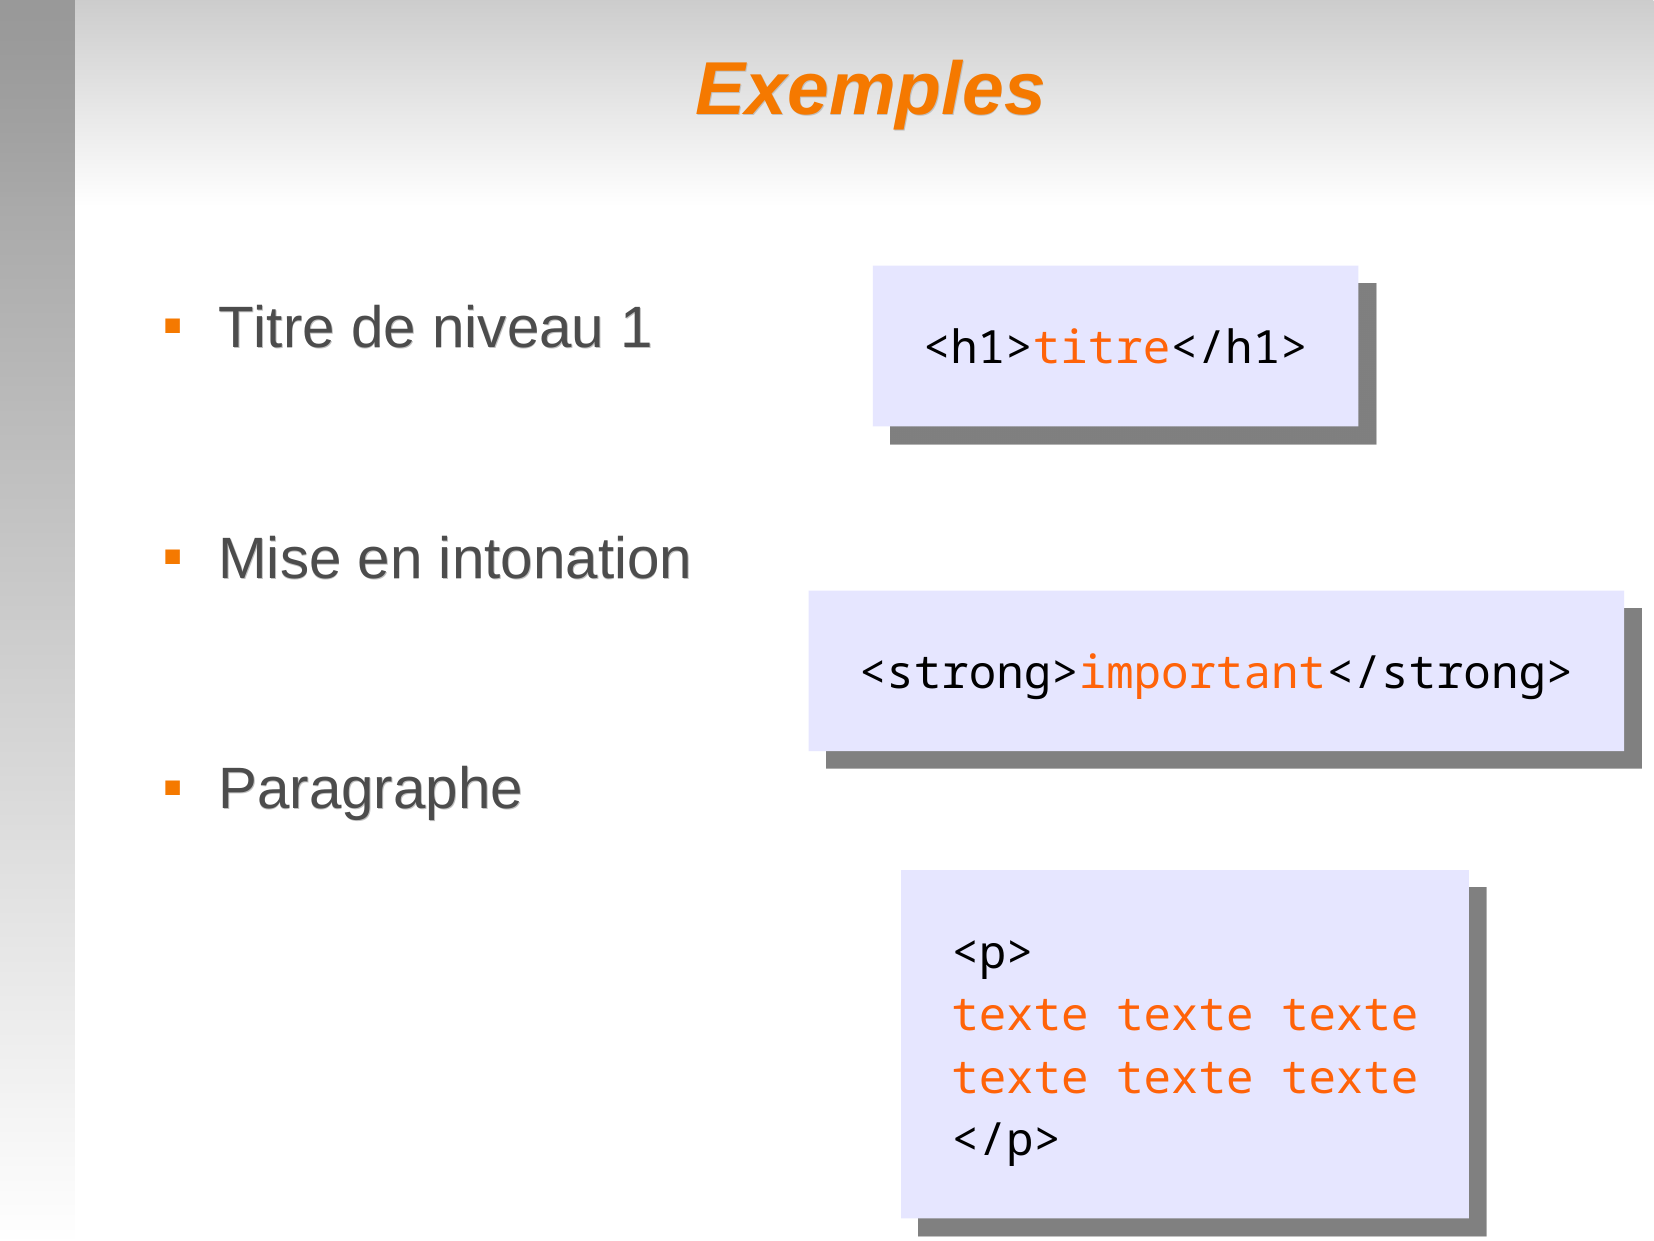

# Exemples
<h1>titre</h1>
Titre de niveau 1
Mise en intonation
Paragraphe
<strong>important</strong>
<p>
texte texte texte
texte texte texte
</p>